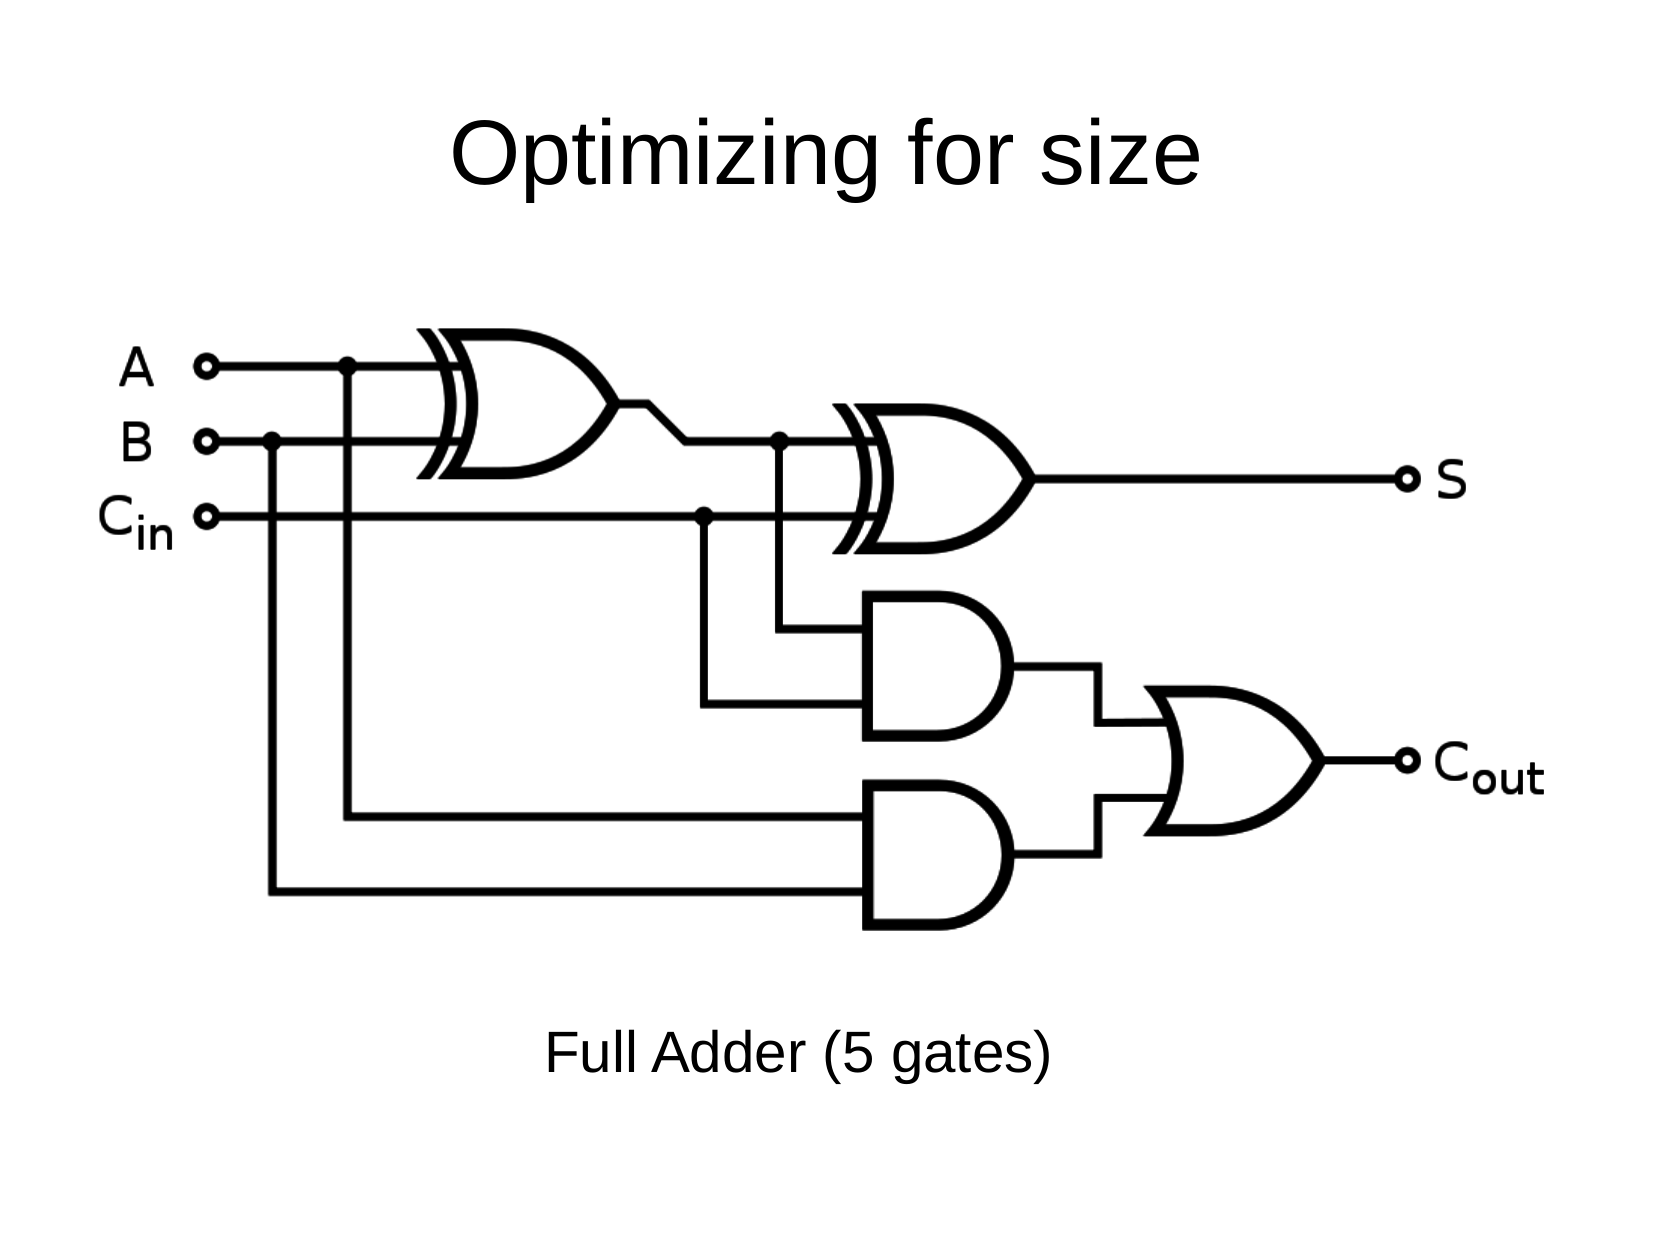

# Optimizing for size
Full Adder (5 gates)